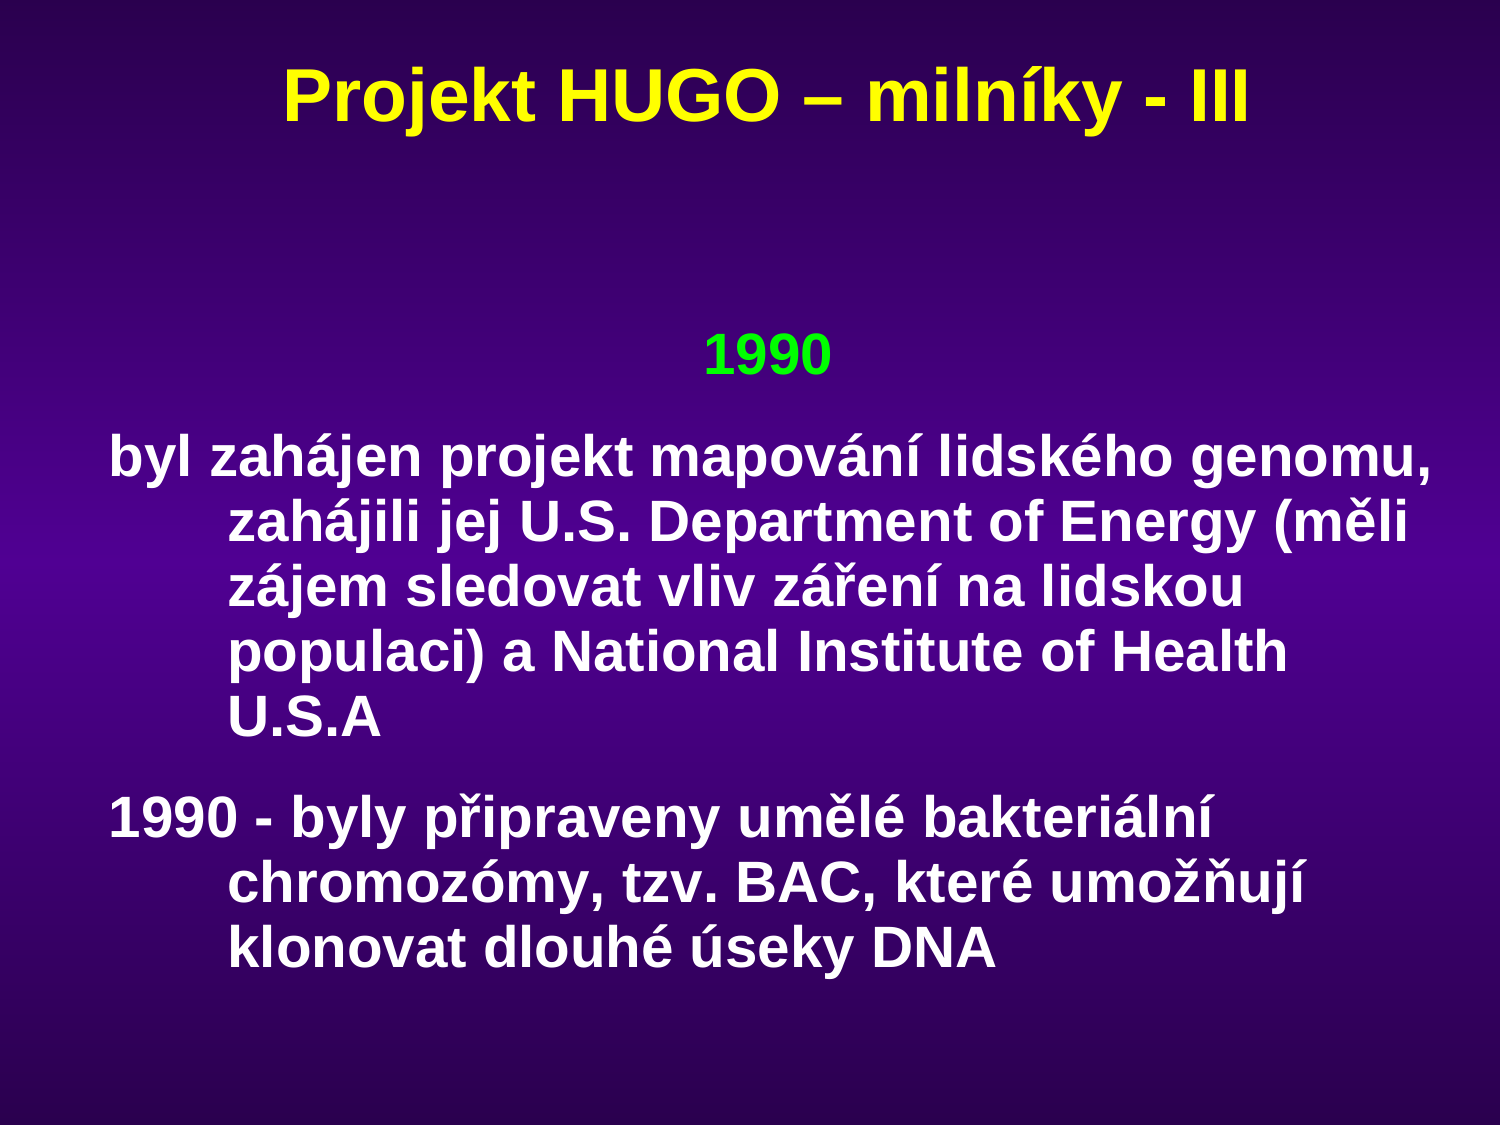

# Projekt HUGO – milníky - III
1990
byl zahájen projekt mapování lidského genomu, zahájili jej U.S. Department of Energy (měli zájem sledovat vliv záření na lidskou populaci) a National Institute of Health U.S.A
1990 - byly připraveny umělé bakteriální chromozómy, tzv. BAC, které umožňují klonovat dlouhé úseky DNA